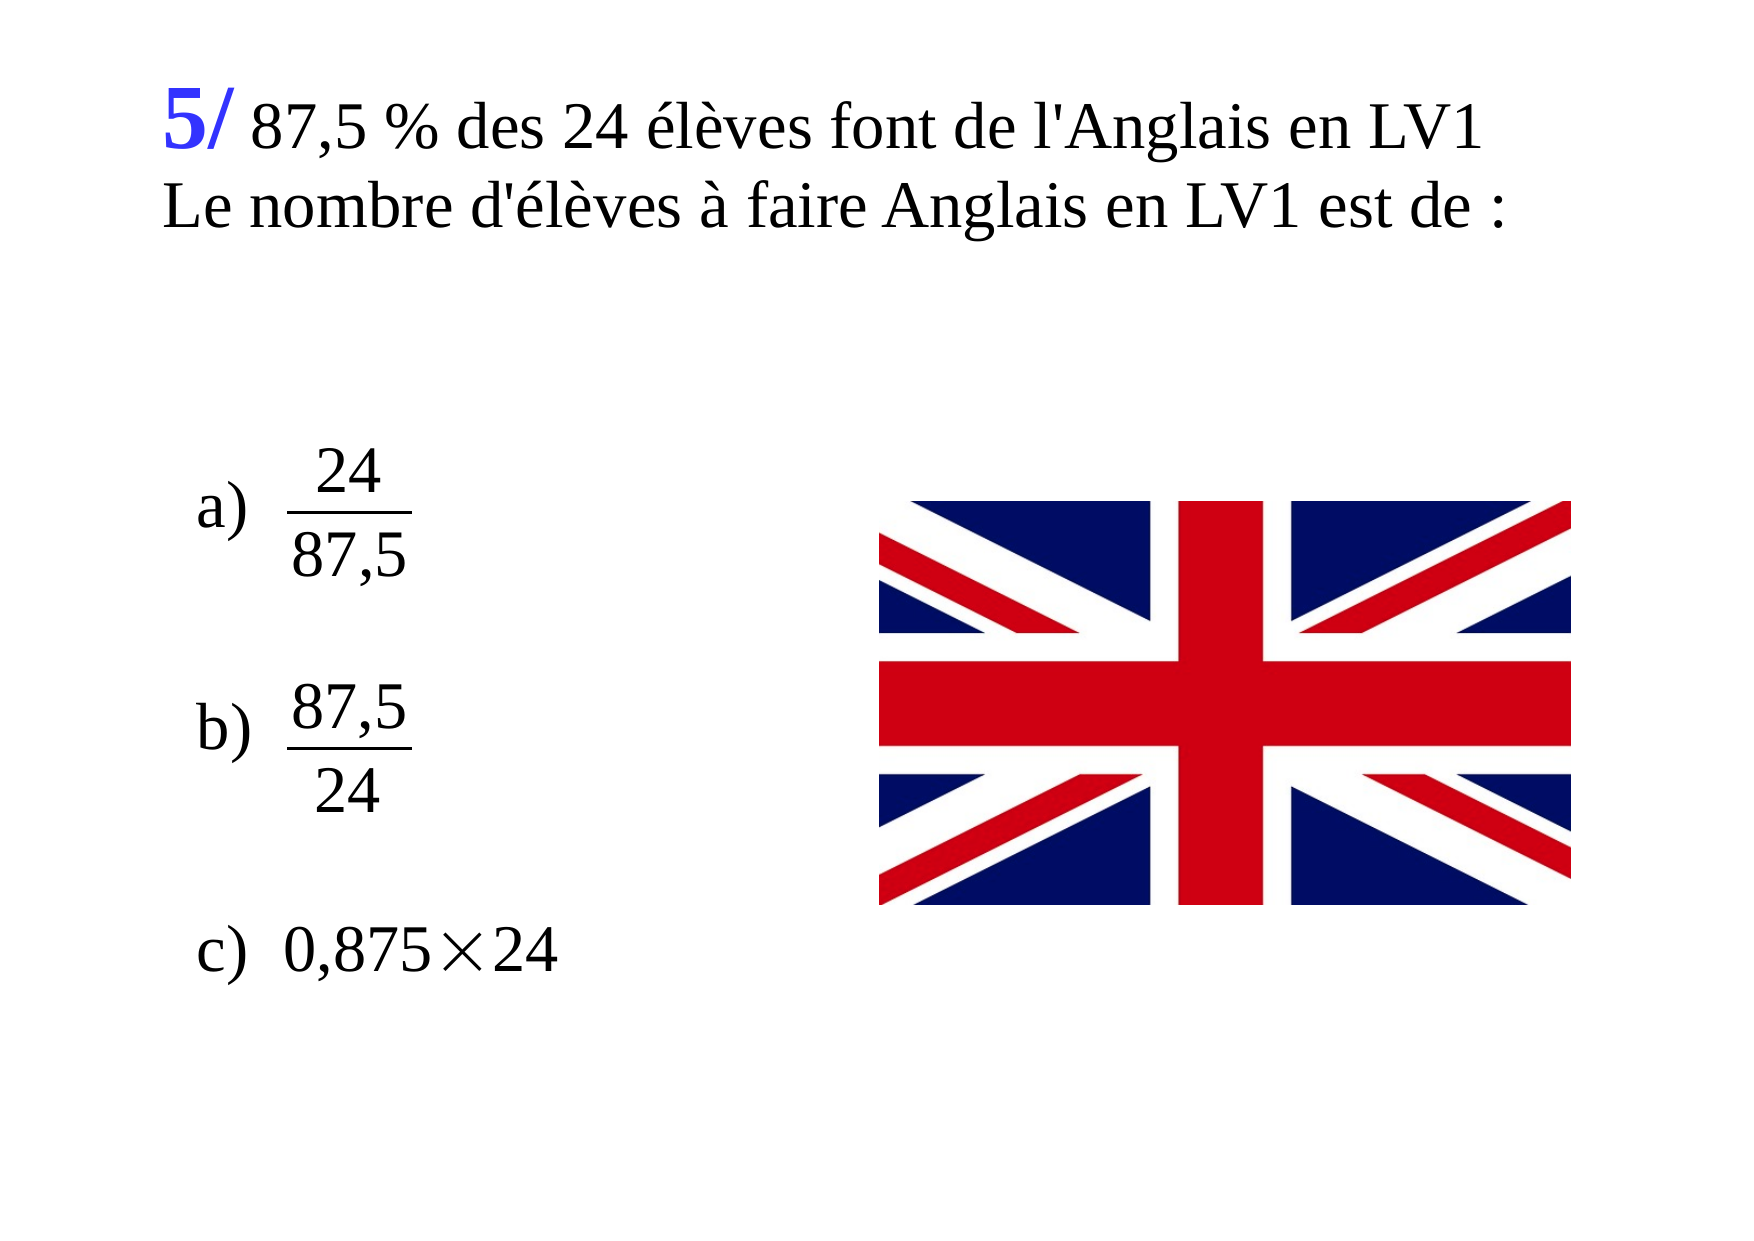

5/ 87,5 % des 24 élèves font de l'Anglais en LV1
Le nombre d'élèves à faire Anglais en LV1 est de :
a)
b)
c)